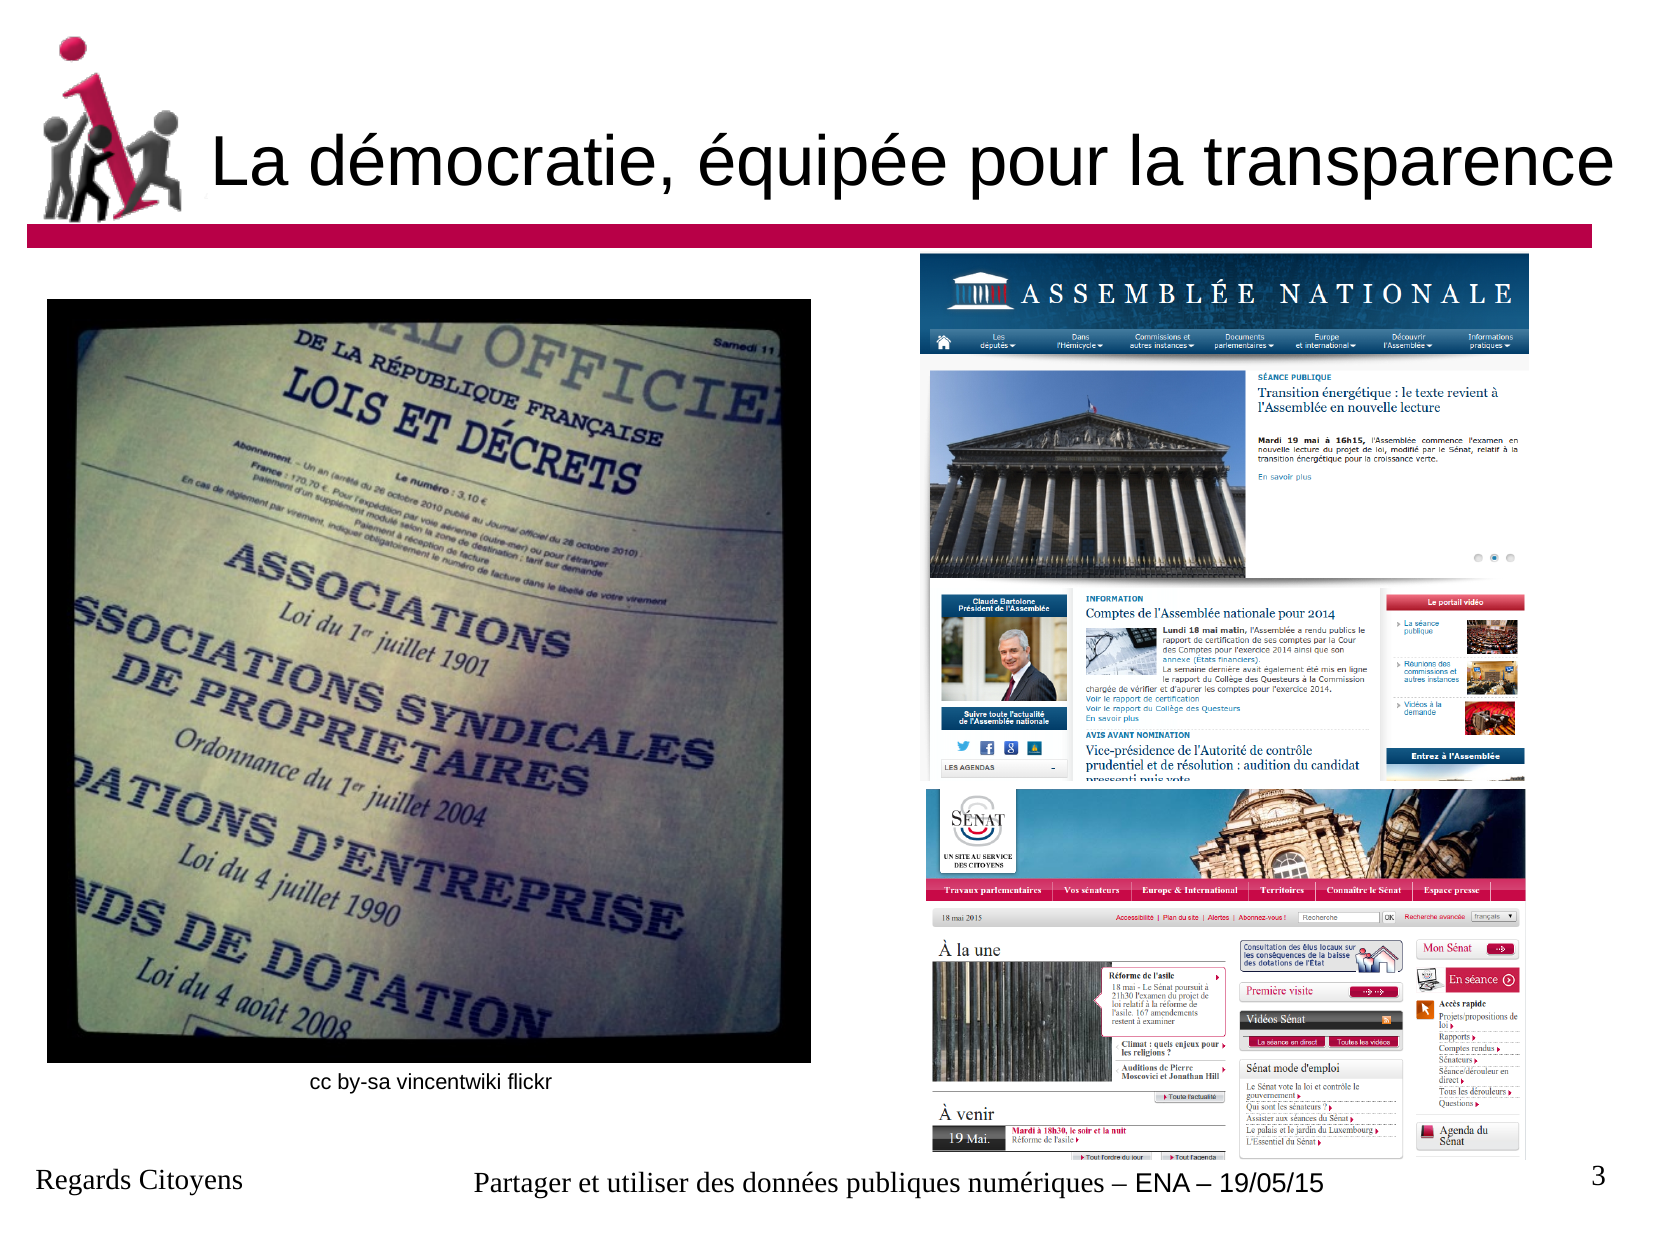

# La démocratie, équipée pour la transparence
cc by-sa vincentwiki flickr
3